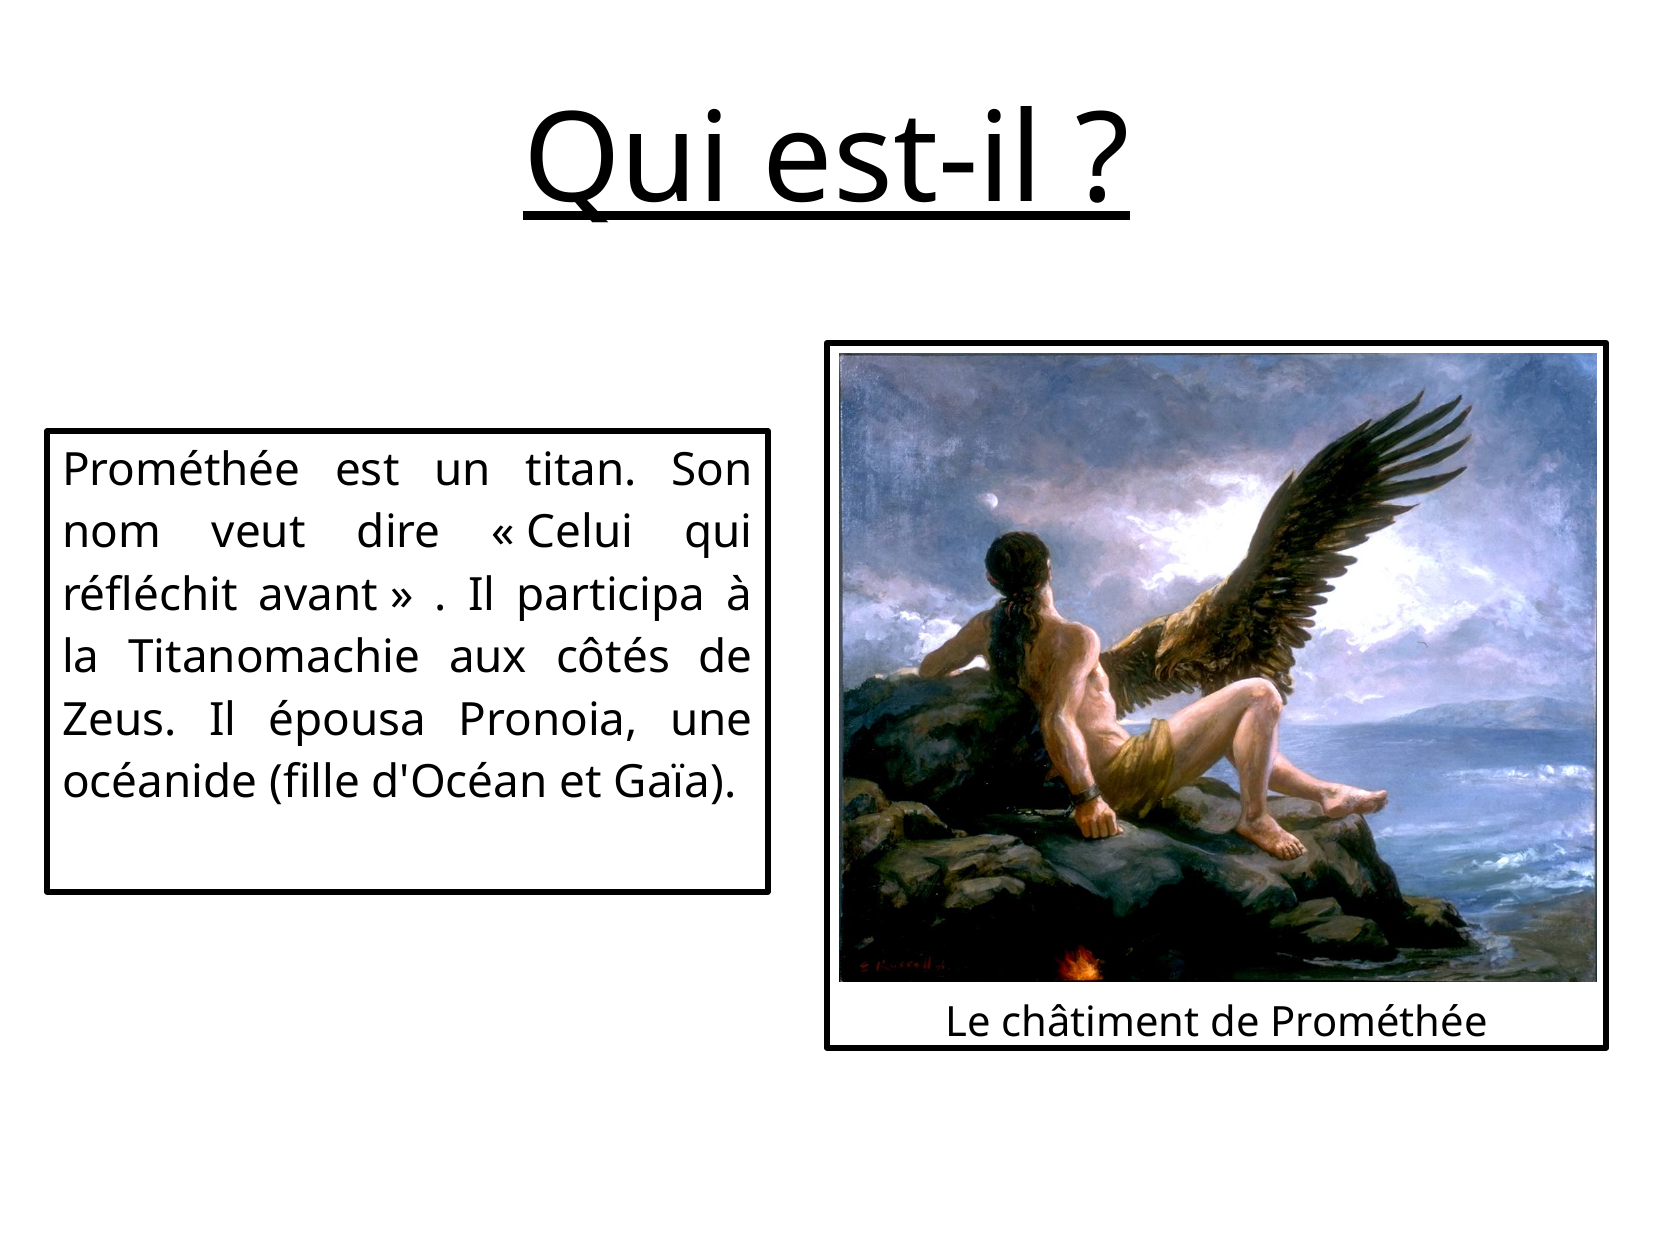

# Qui est-il ?
Le châtiment de Prométhée
Prométhée est un titan. Son nom veut dire « Celui qui réfléchit avant » . Il participa à la Titanomachie aux côtés de Zeus. Il épousa Pronoia, une océanide (fille d'Océan et Gaïa).